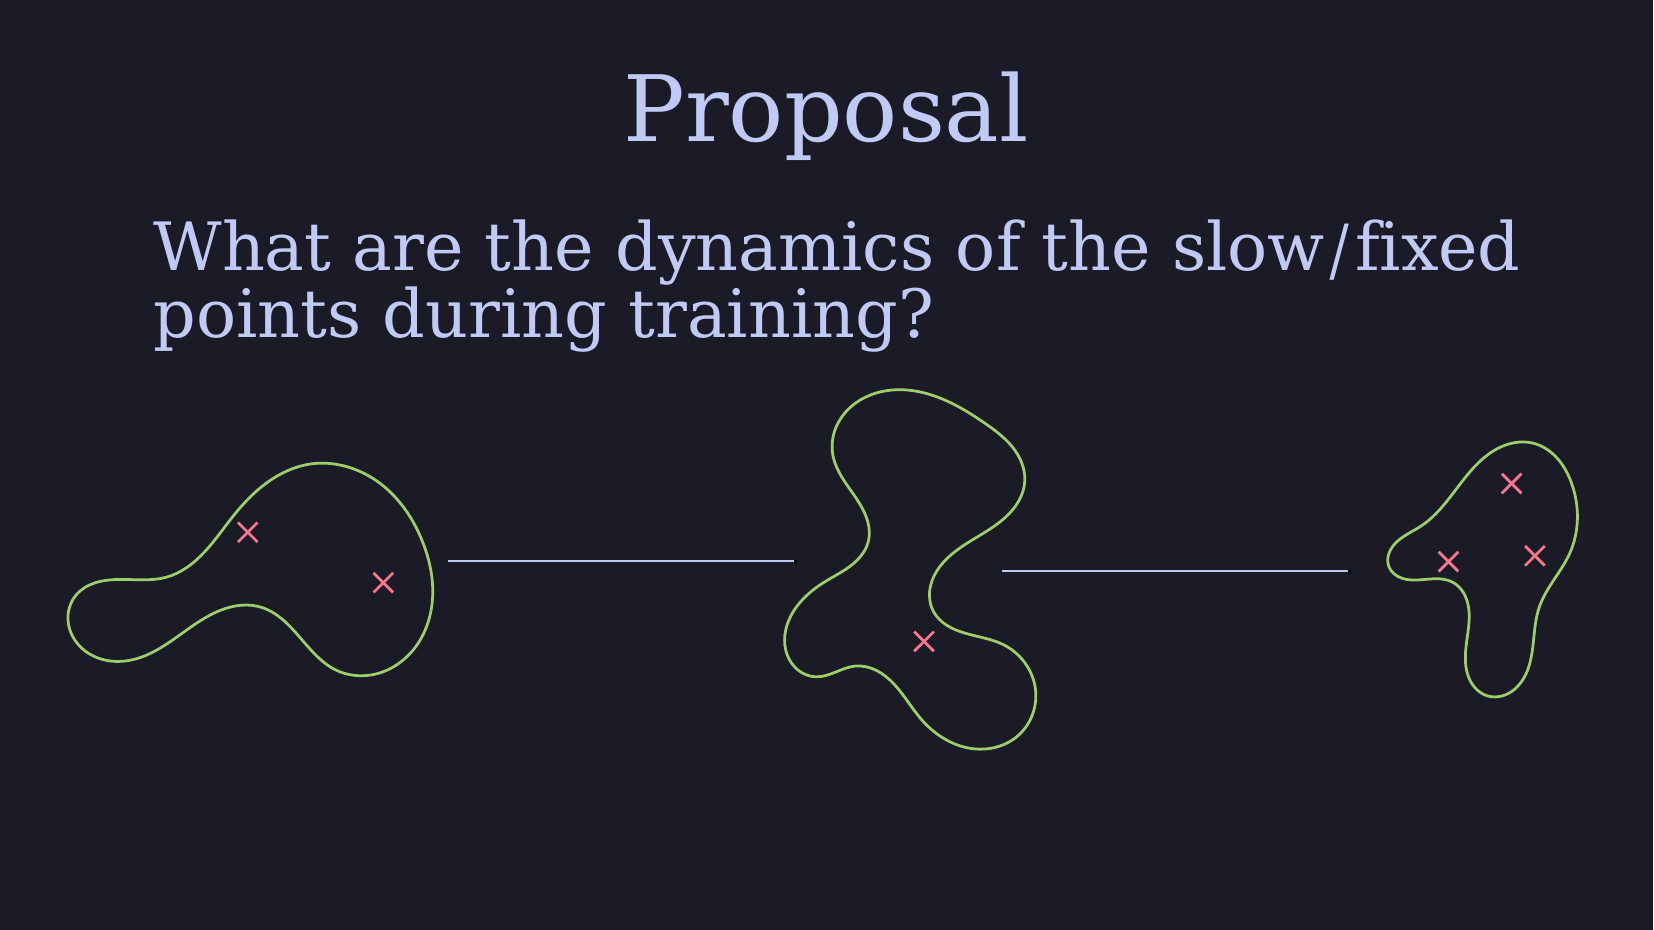

# Proposal
What are the dynamics of the slow/fixed points during training?